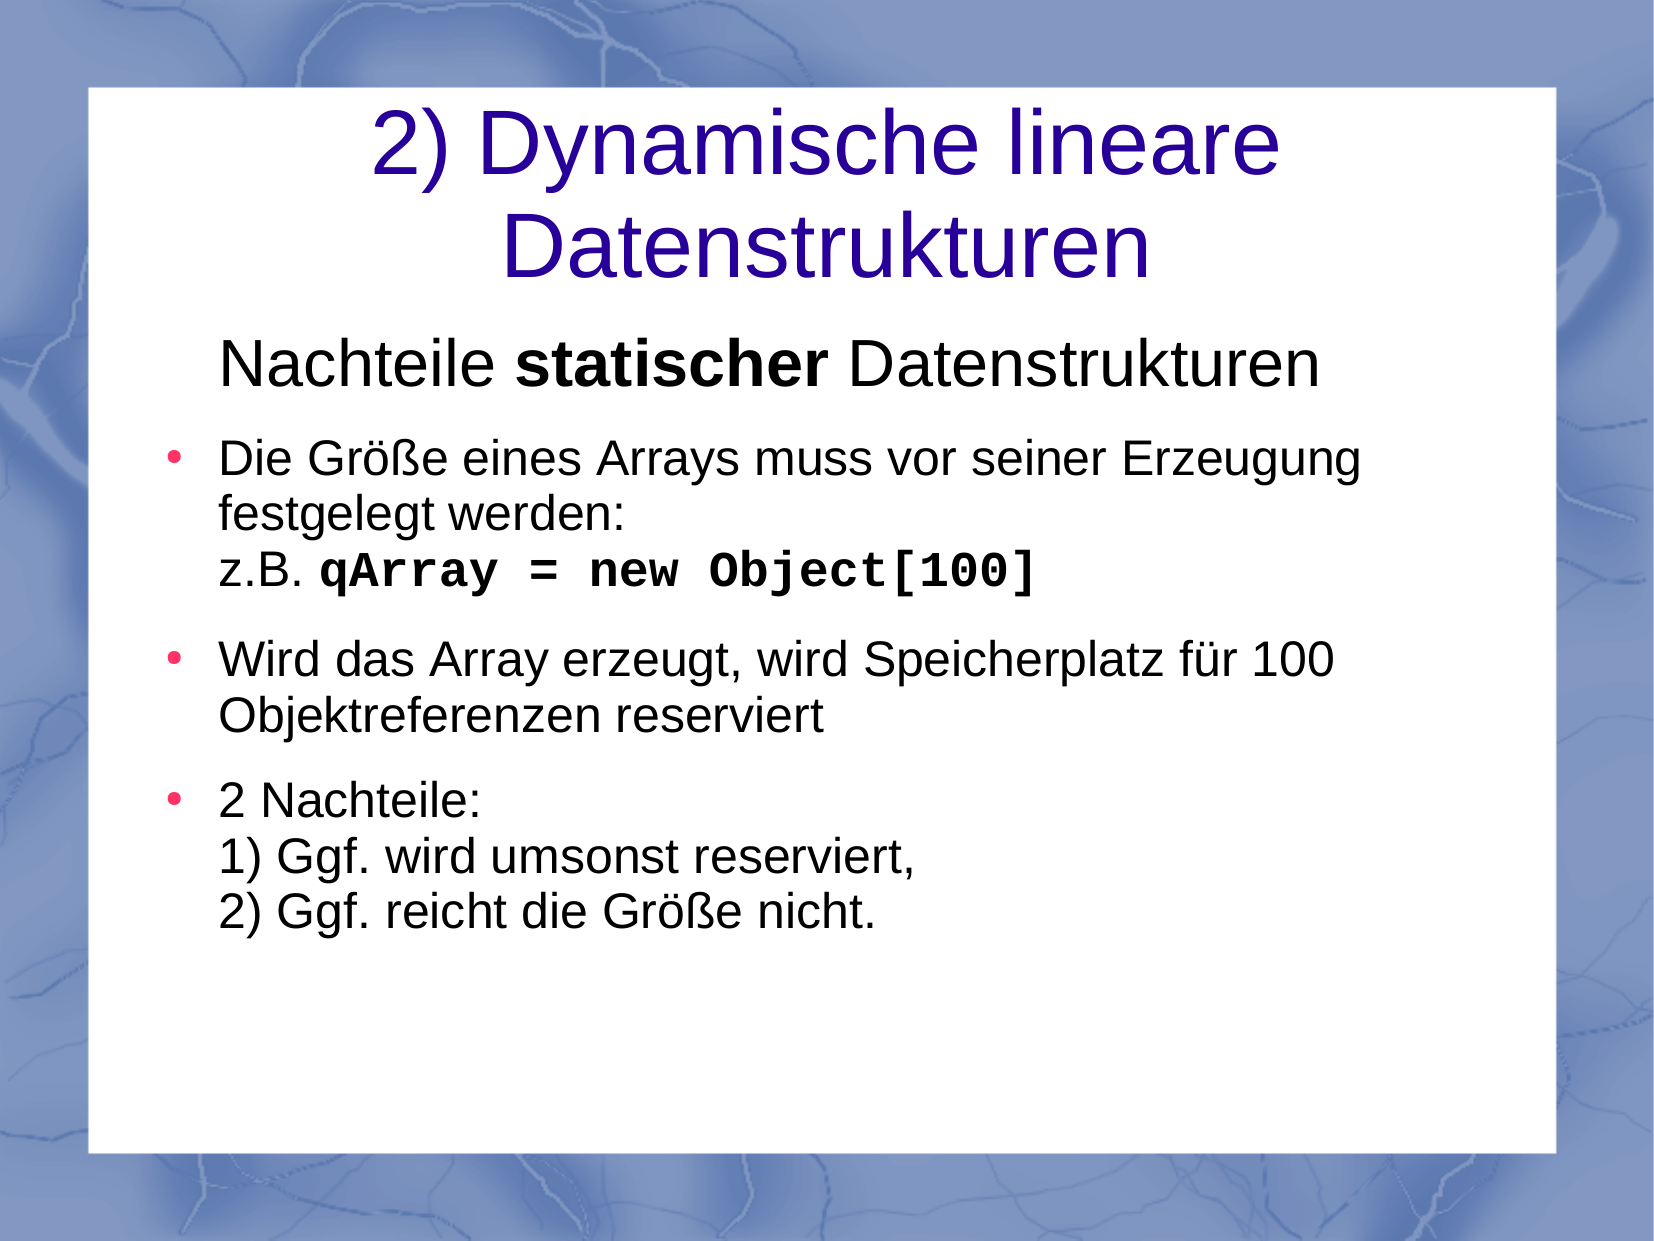

# 2) Dynamische lineare Datenstrukturen
Nachteile statischer Datenstrukturen
Die Größe eines Arrays muss vor seiner Erzeugung festgelegt werden:
z.B. qArray = new Object[100]
Wird das Array erzeugt, wird Speicherplatz für 100 Objektreferenzen reserviert
2 Nachteile:
1) Ggf. wird umsonst reserviert,
2) Ggf. reicht die Größe nicht.